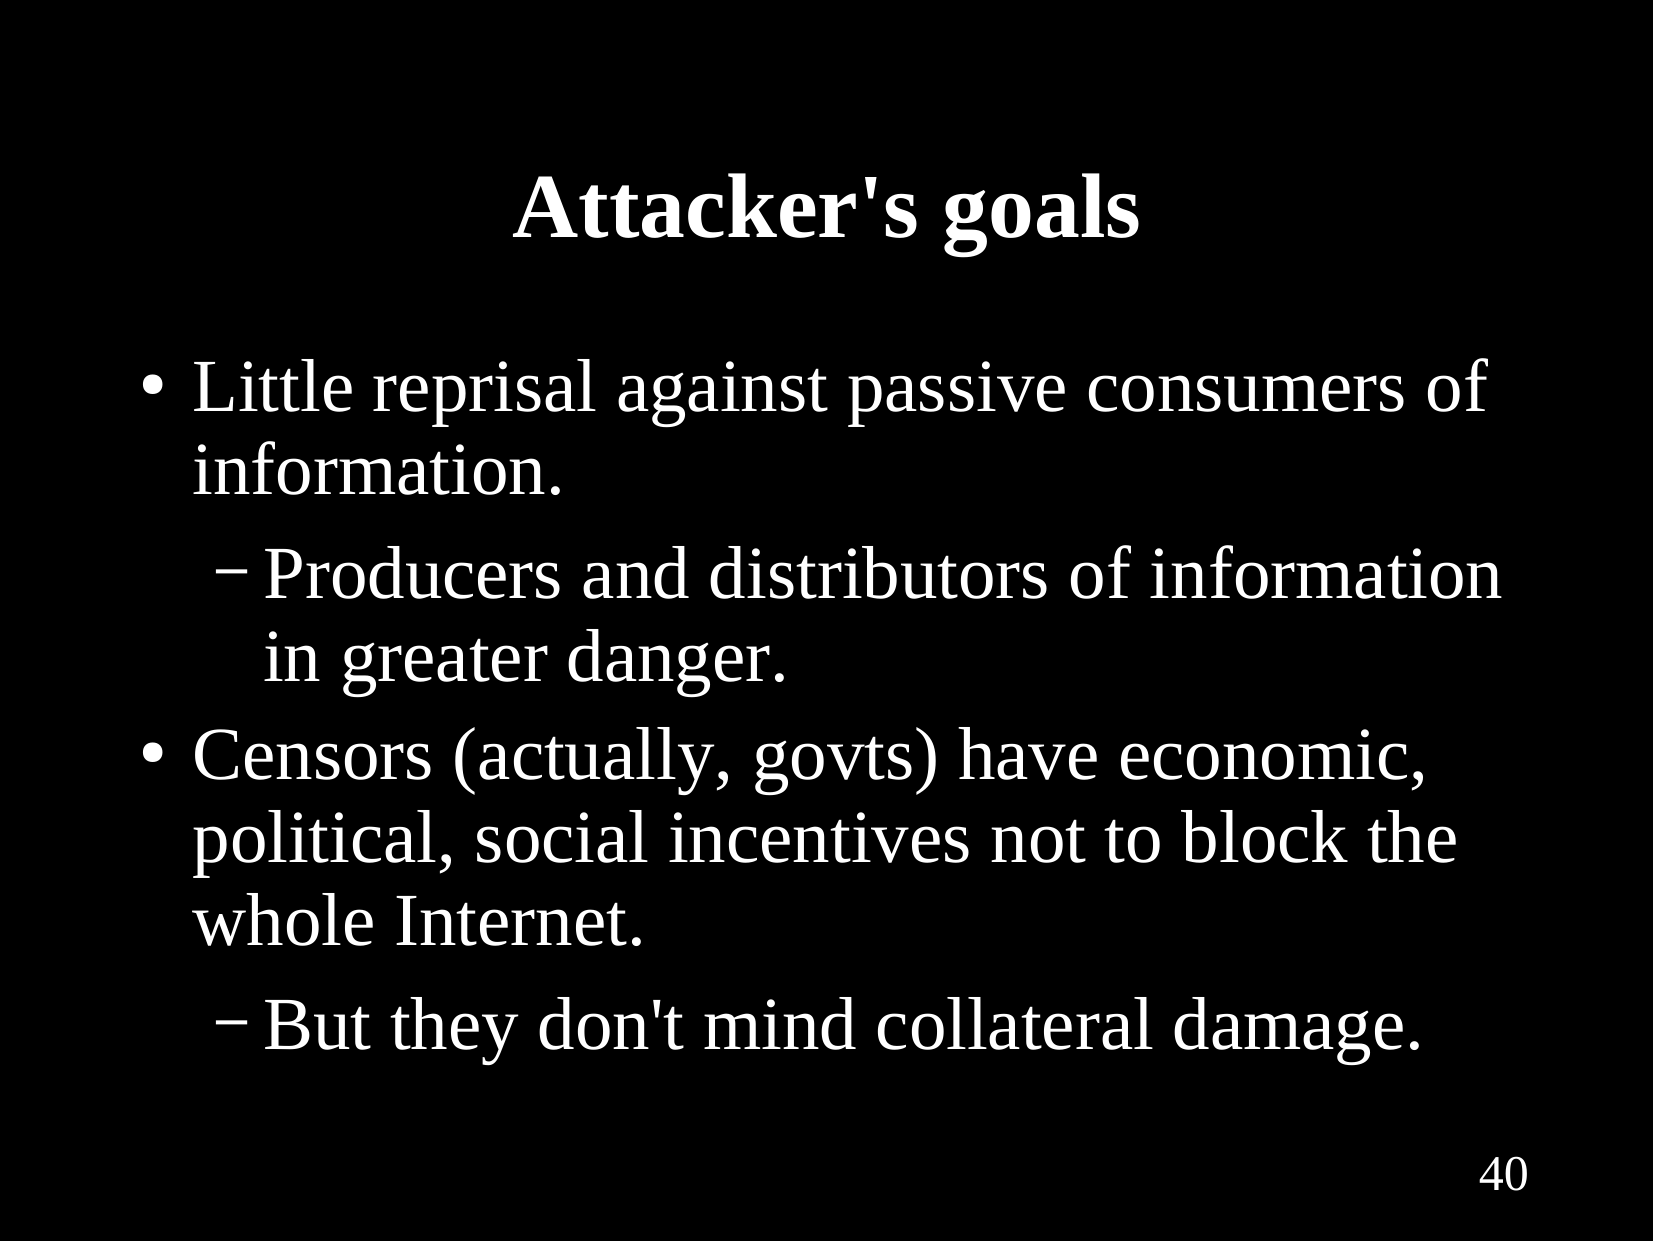

# Attacker's goals
Little reprisal against passive consumers of information.
Producers and distributors of information in greater danger.
Censors (actually, govts) have economic, political, social incentives not to block the whole Internet.
But they don't mind collateral damage.